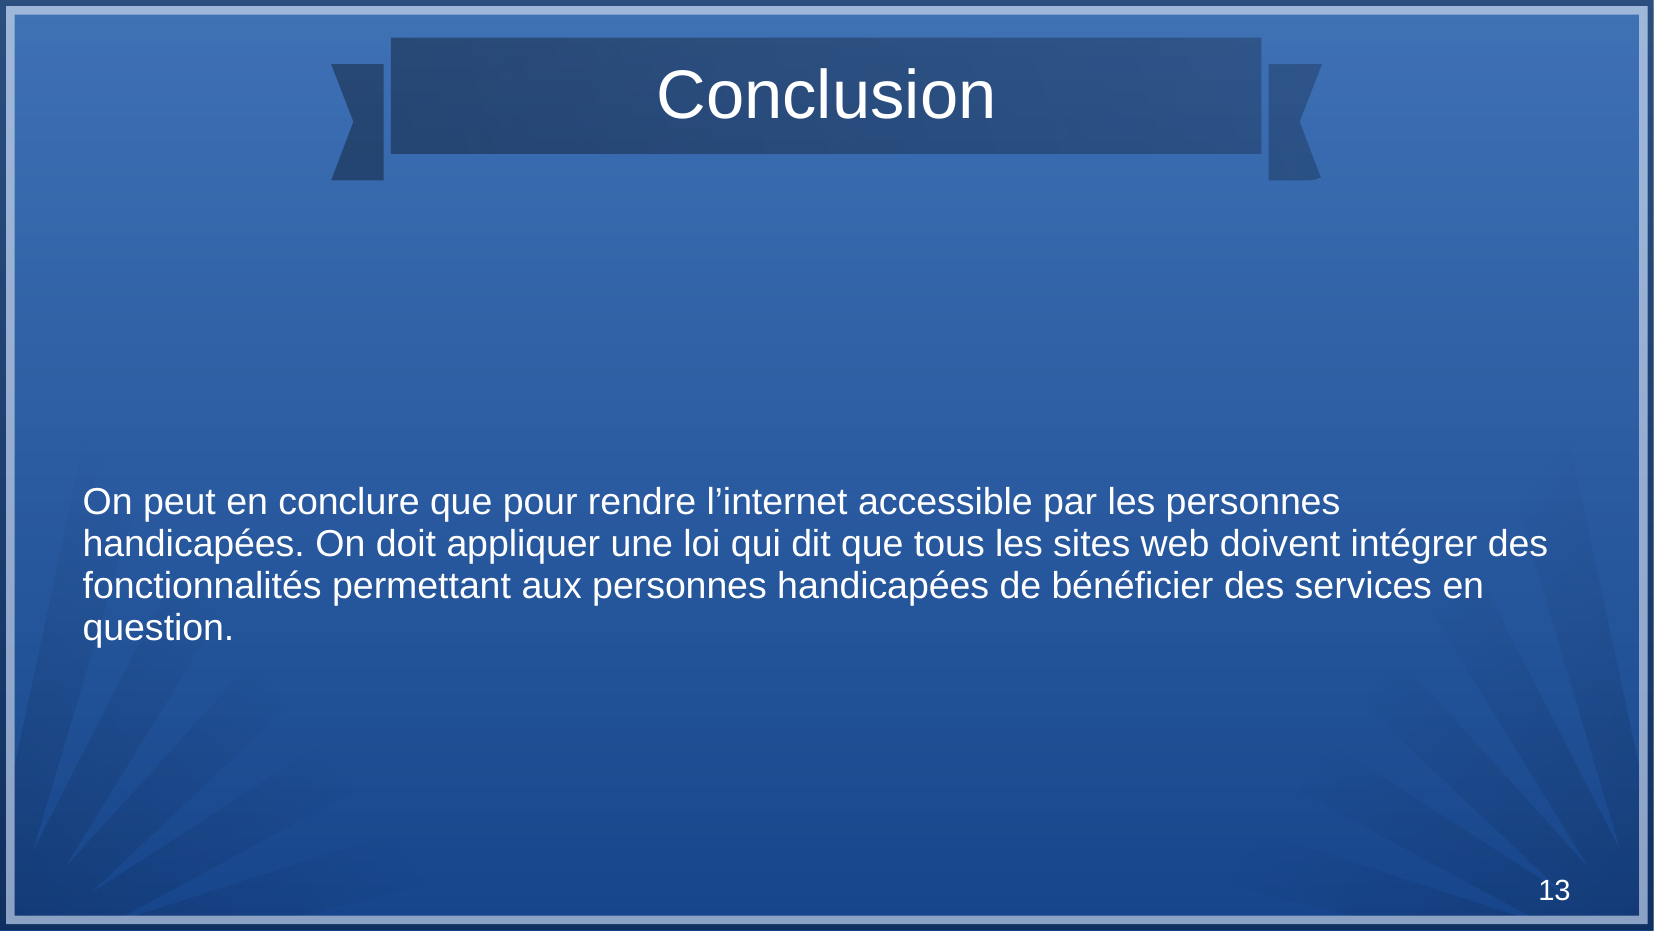

# Conclusion
On peut en conclure que pour rendre l’internet accessible par les personnes handicapées. On doit appliquer une loi qui dit que tous les sites web doivent intégrer des fonctionnalités permettant aux personnes handicapées de bénéficier des services en question.
13